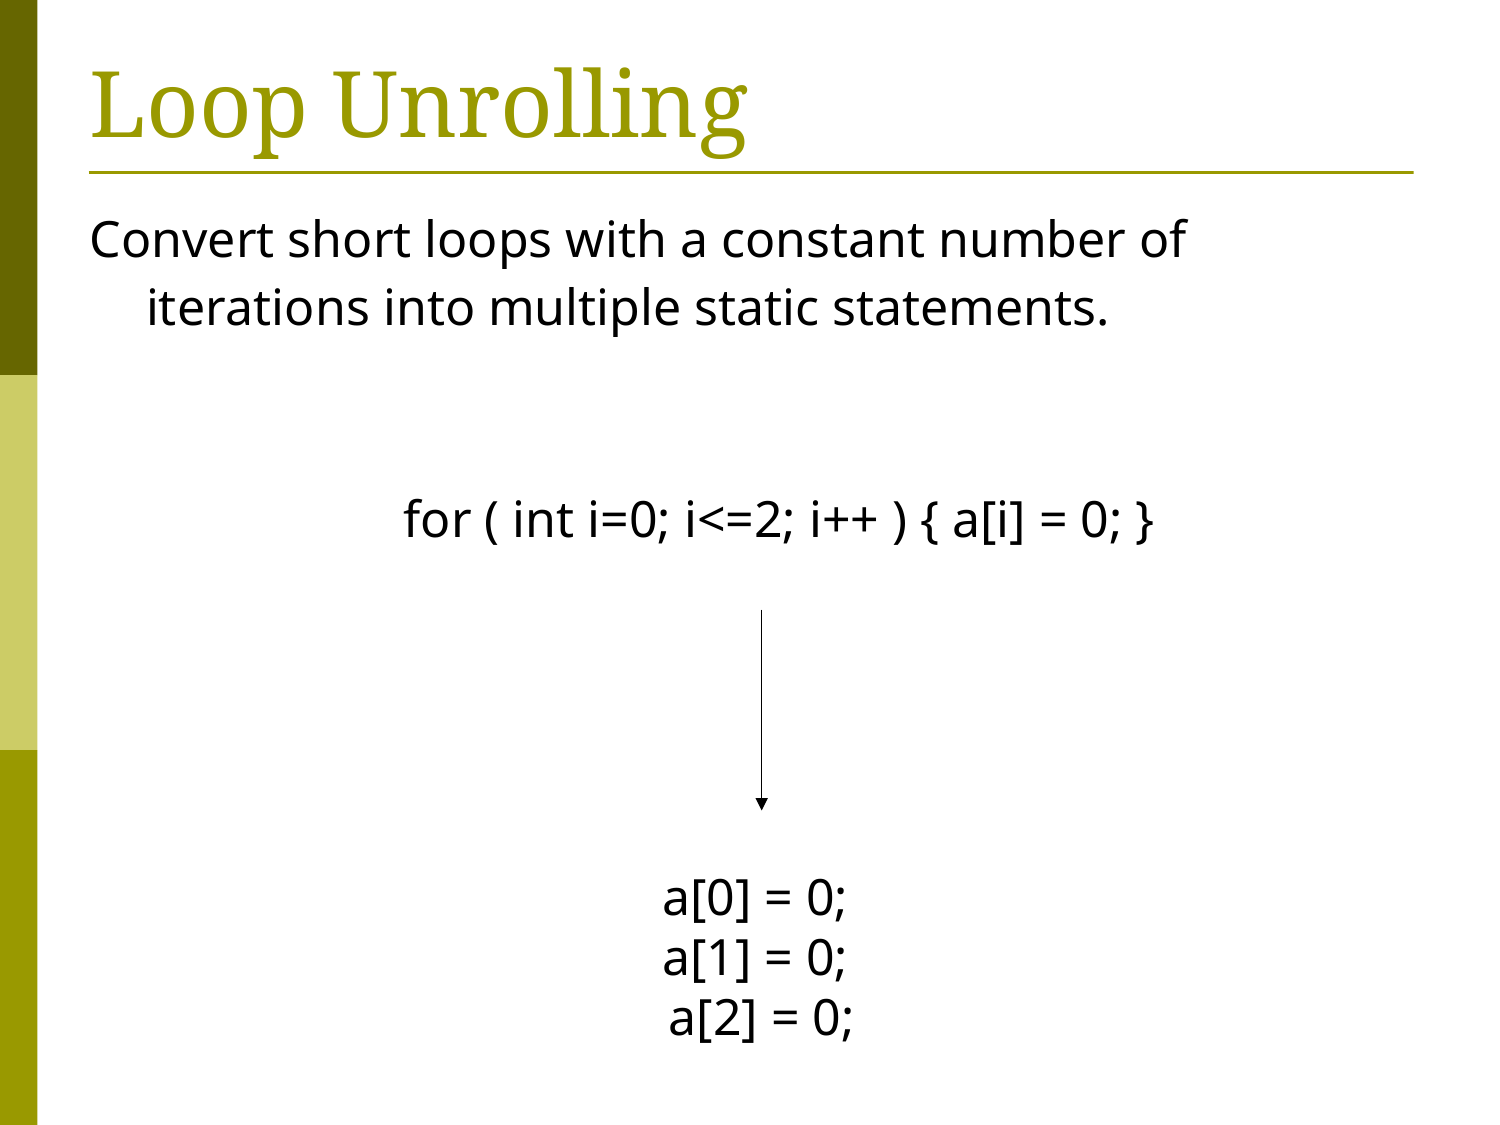

# Loop Unrolling
Convert short loops with a constant number of iterations into multiple static statements.
for ( int i=0; i<=2; i++ ) { a[i] = 0; }
a[0] = 0;
a[1] = 0;
a[2] = 0;